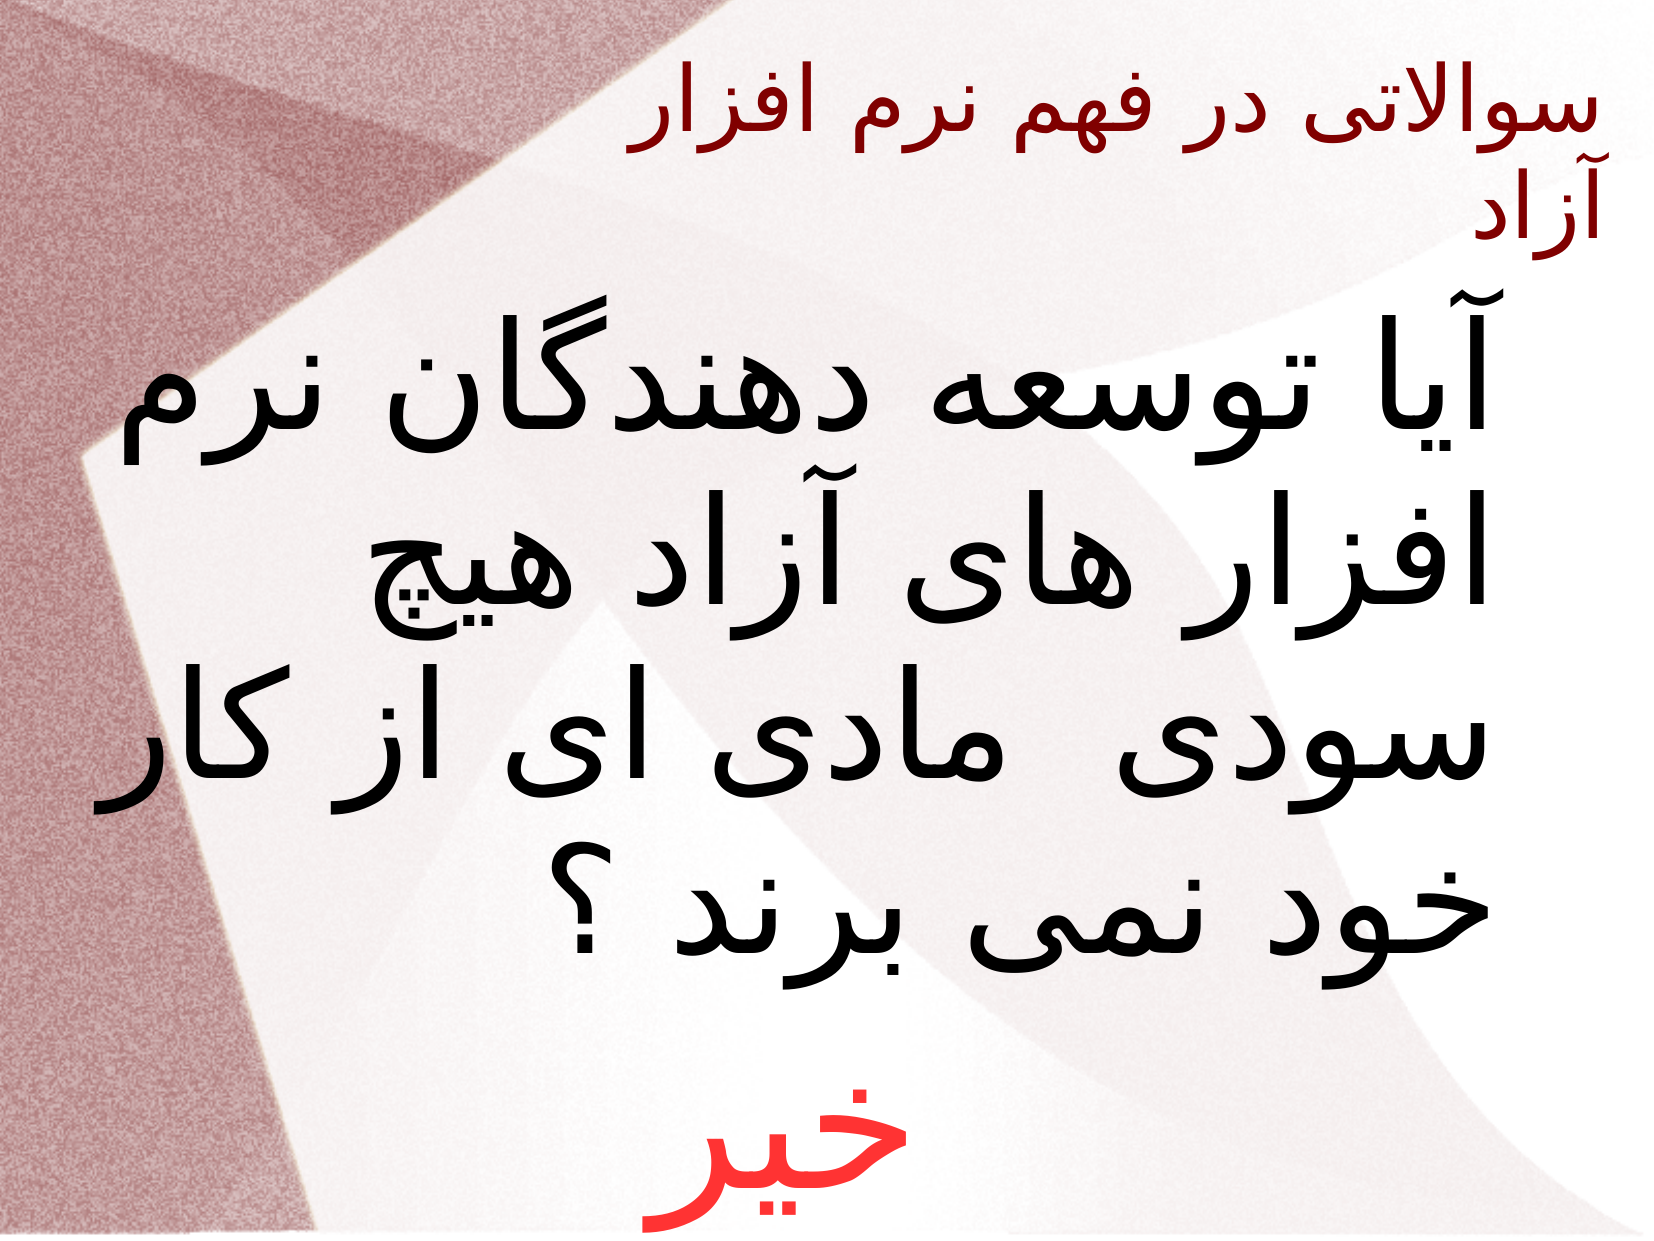

# سوالاتی در فهم نرم افزار آزاد
آیا توسعه دهندگان نرم افزار های آزاد هیچ سودی مادی ای از کار خود نمی برند ؟
خیر